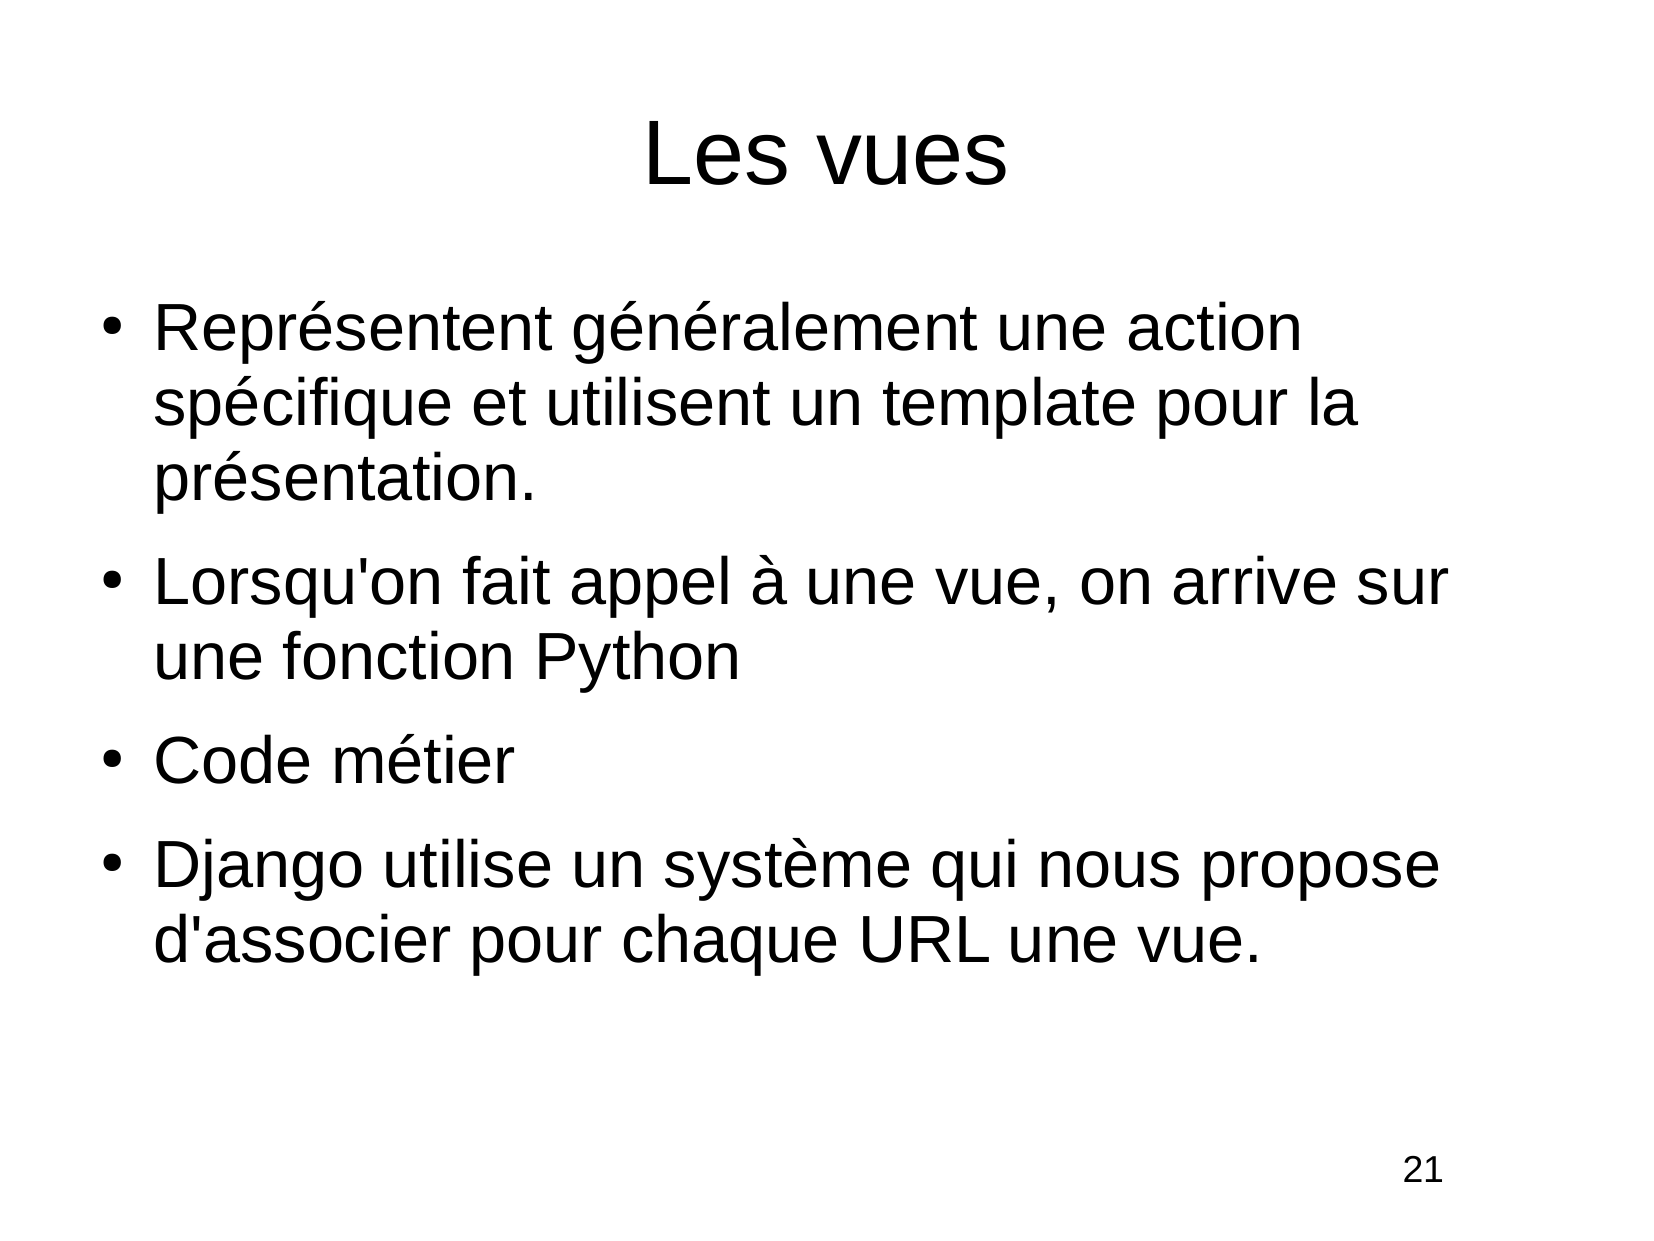

# Les vues
Représentent généralement une action spécifique et utilisent un template pour la présentation.
Lorsqu'on fait appel à une vue, on arrive sur une fonction Python
Code métier
Django utilise un système qui nous propose d'associer pour chaque URL une vue.